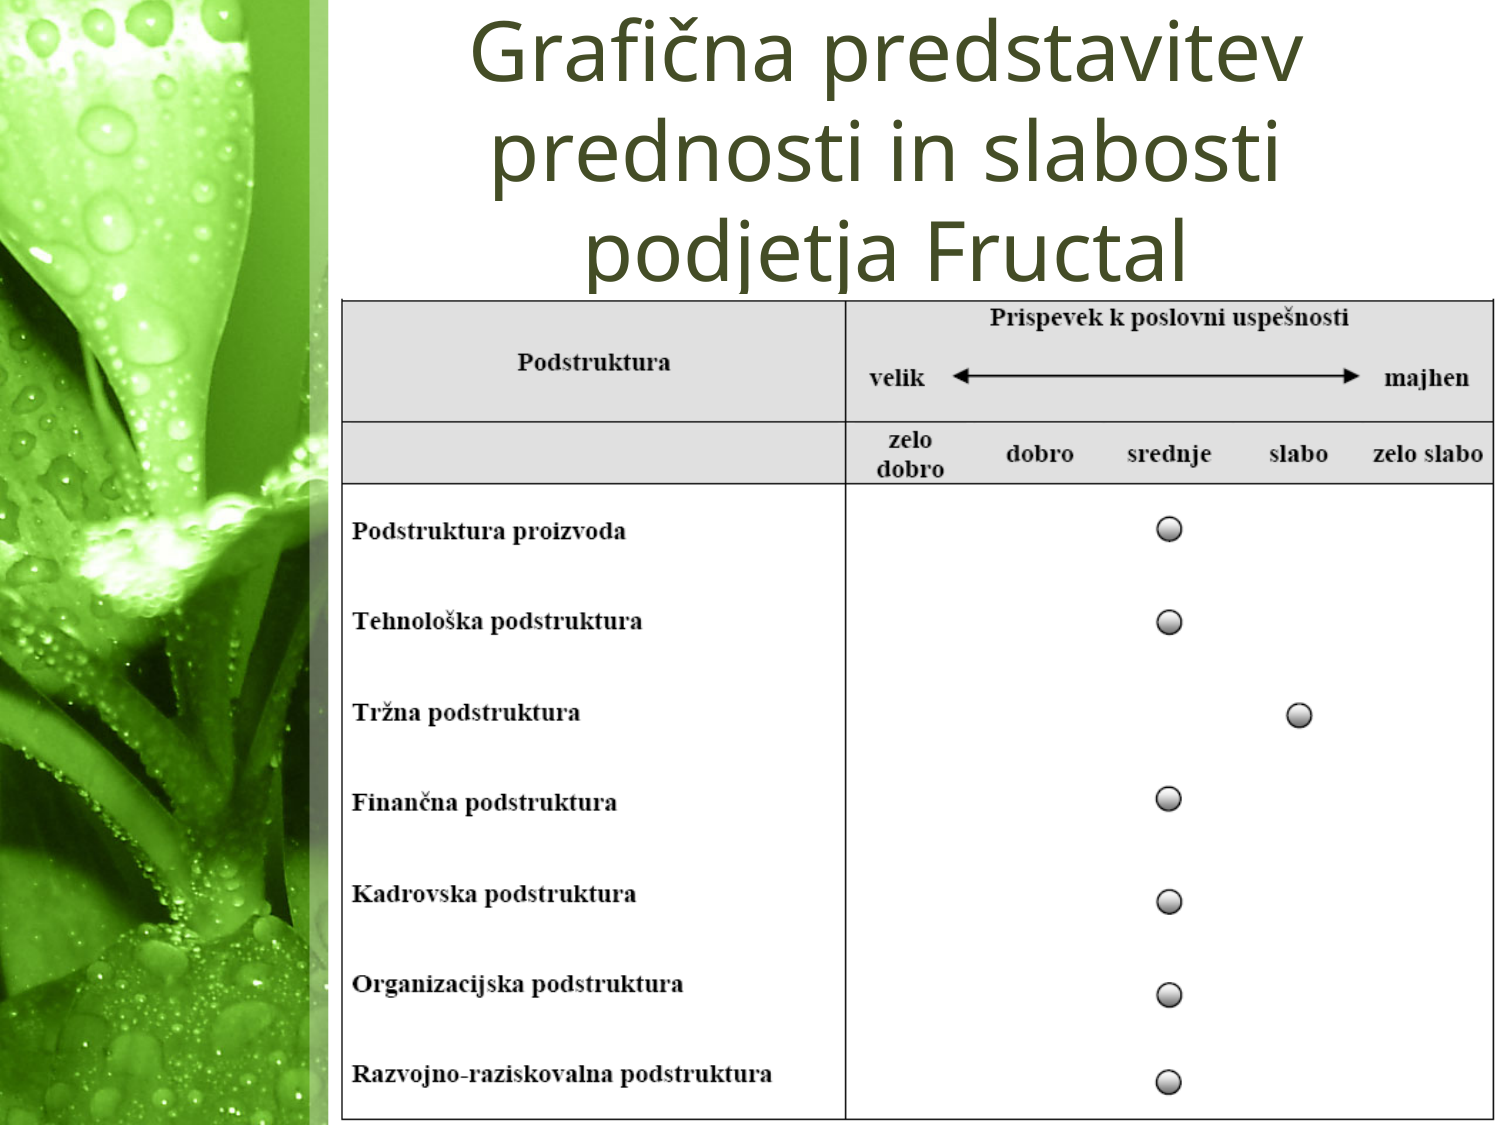

# Grafična predstavitev prednosti in slabosti podjetja Fructal